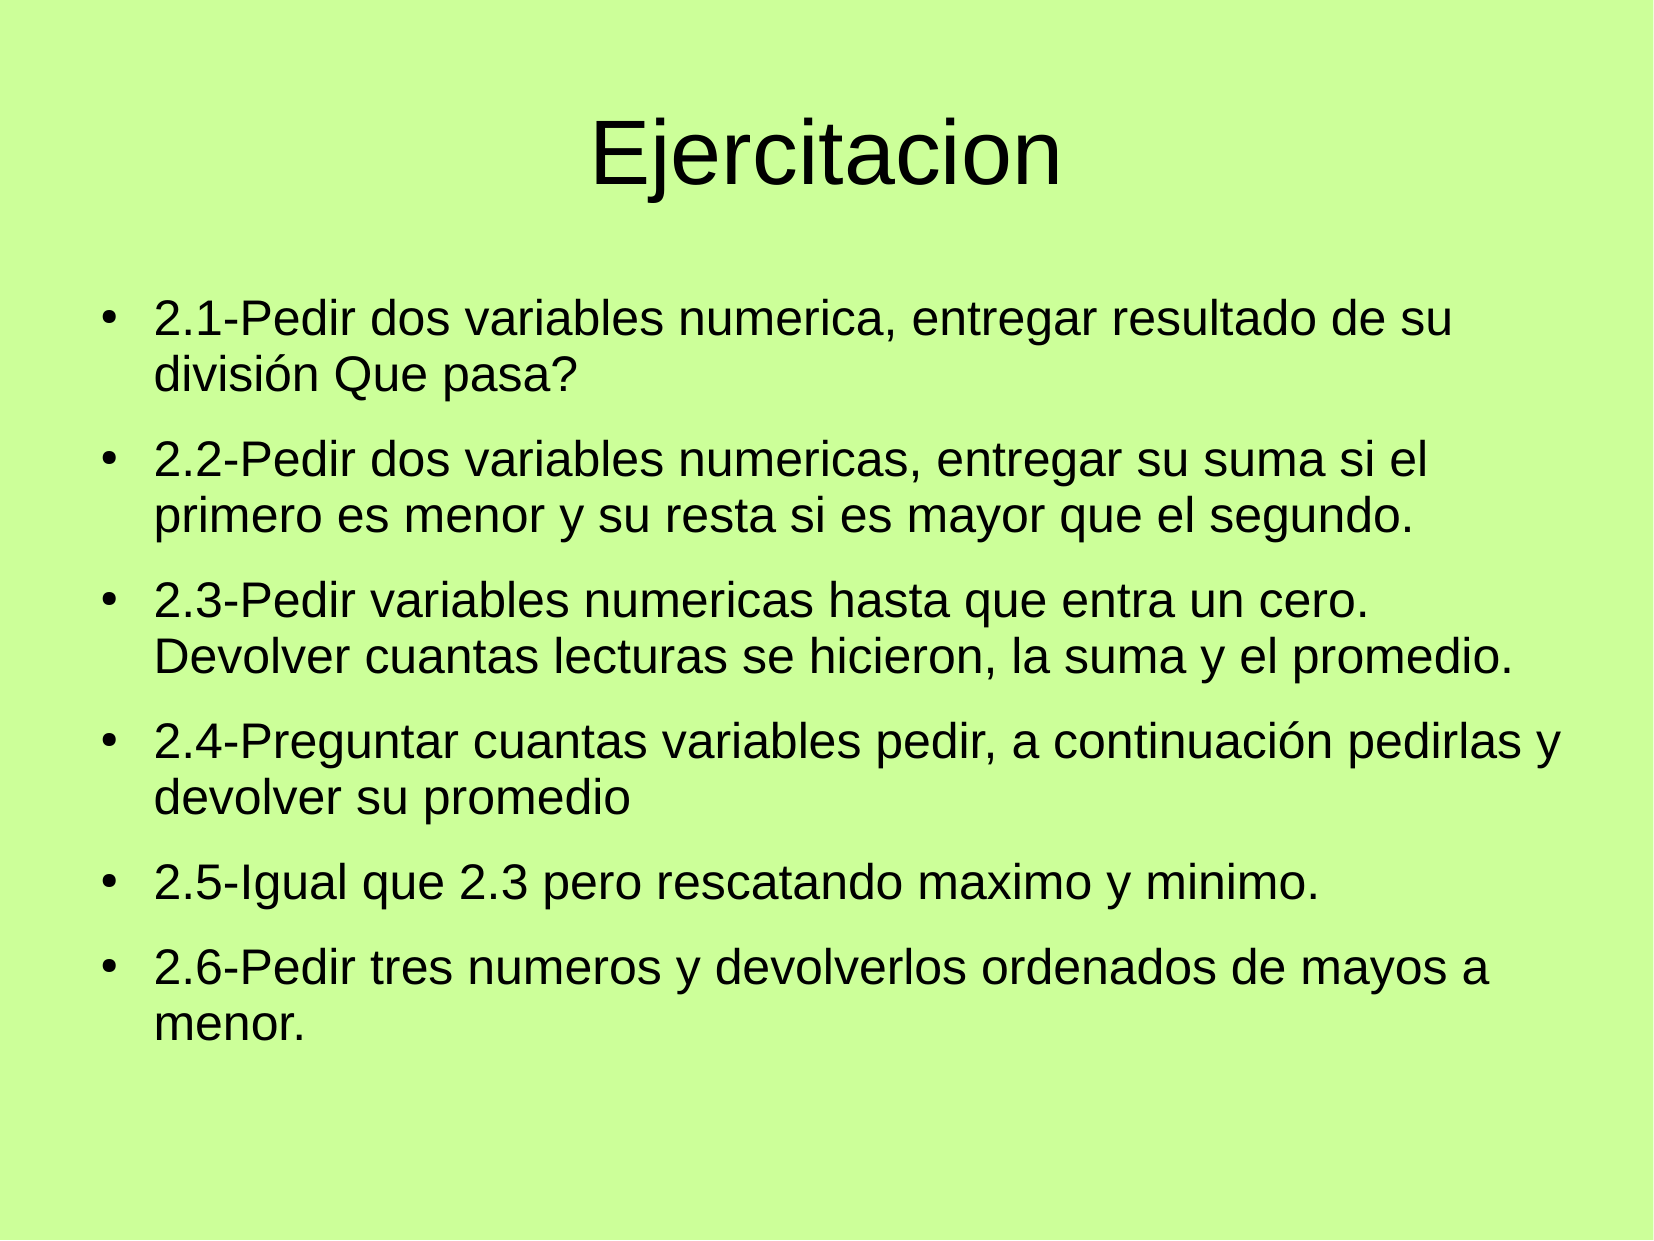

# Ejercitacion
2.1-Pedir dos variables numerica, entregar resultado de su división Que pasa?
2.2-Pedir dos variables numericas, entregar su suma si el primero es menor y su resta si es mayor que el segundo.
2.3-Pedir variables numericas hasta que entra un cero. Devolver cuantas lecturas se hicieron, la suma y el promedio.
2.4-Preguntar cuantas variables pedir, a continuación pedirlas y devolver su promedio
2.5-Igual que 2.3 pero rescatando maximo y minimo.
2.6-Pedir tres numeros y devolverlos ordenados de mayos a menor.